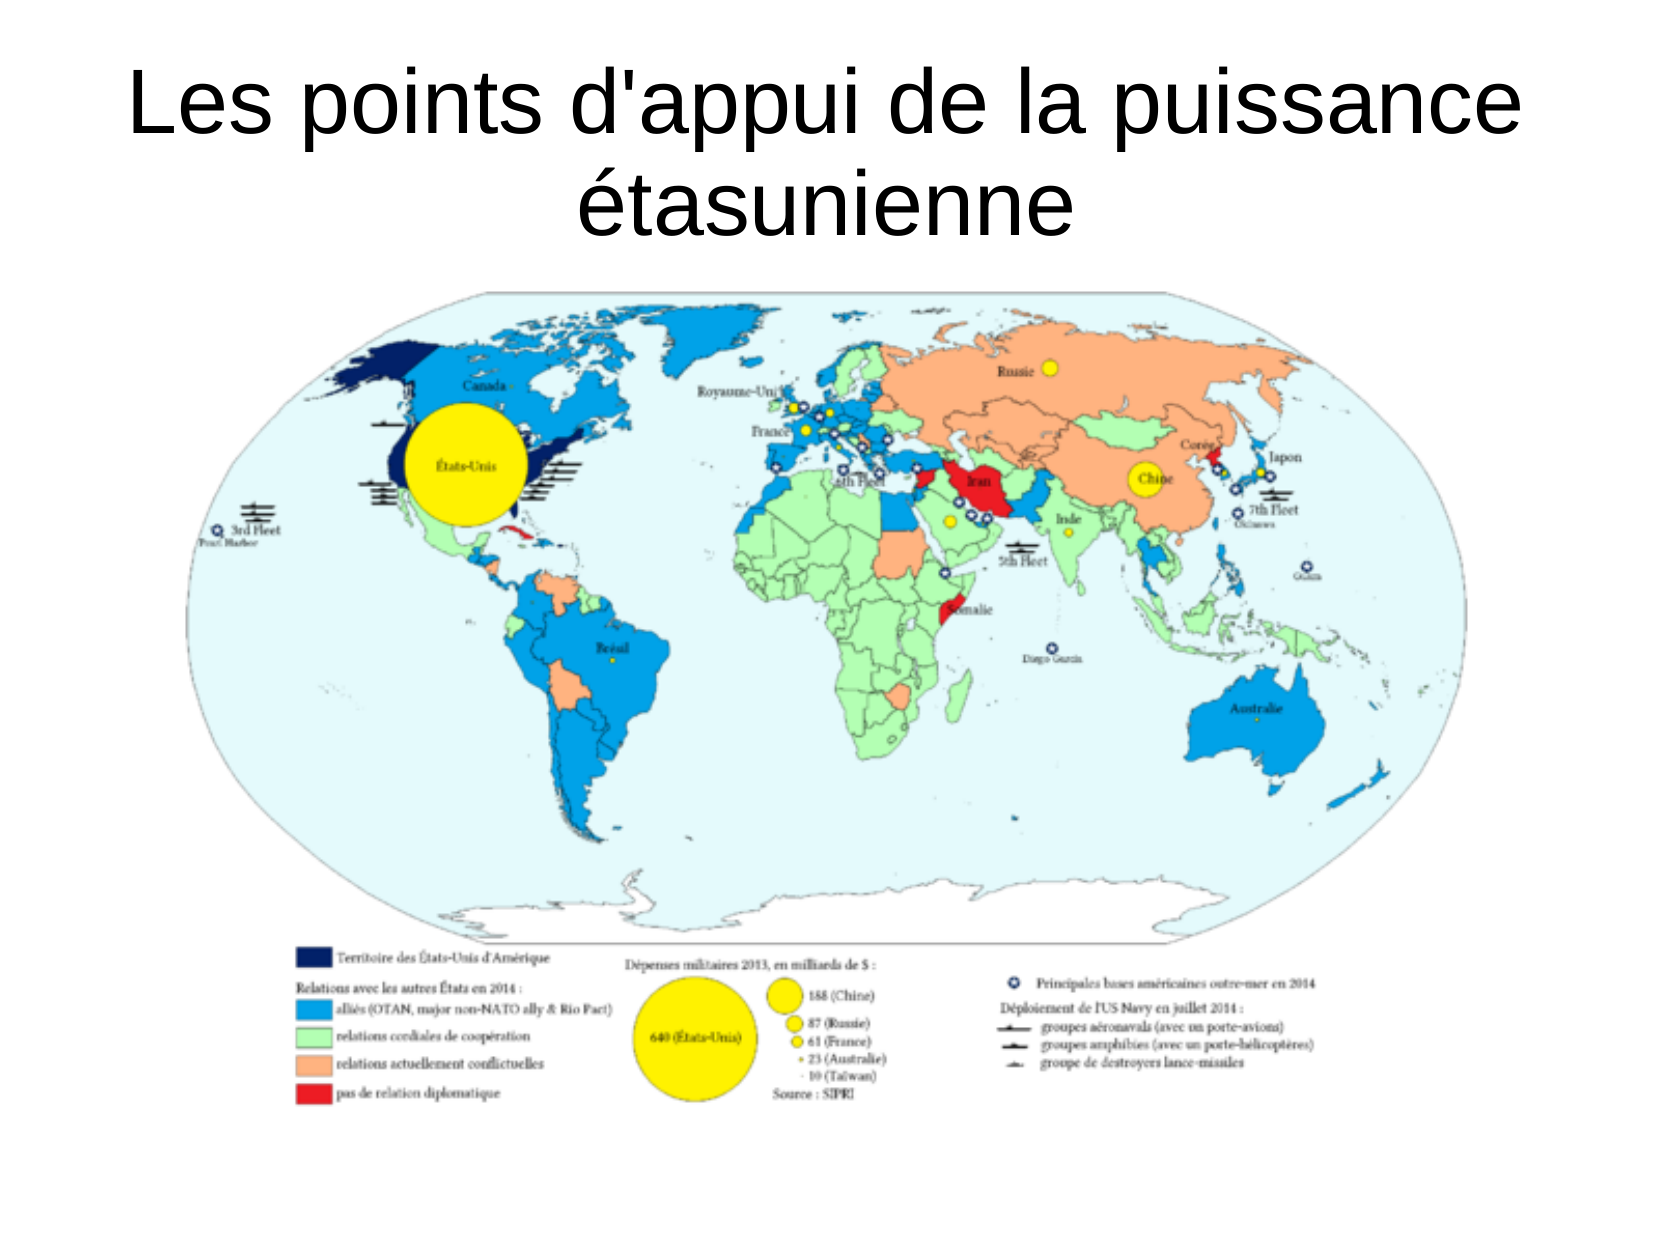

# Les points d'appui de la puissance étasunienne